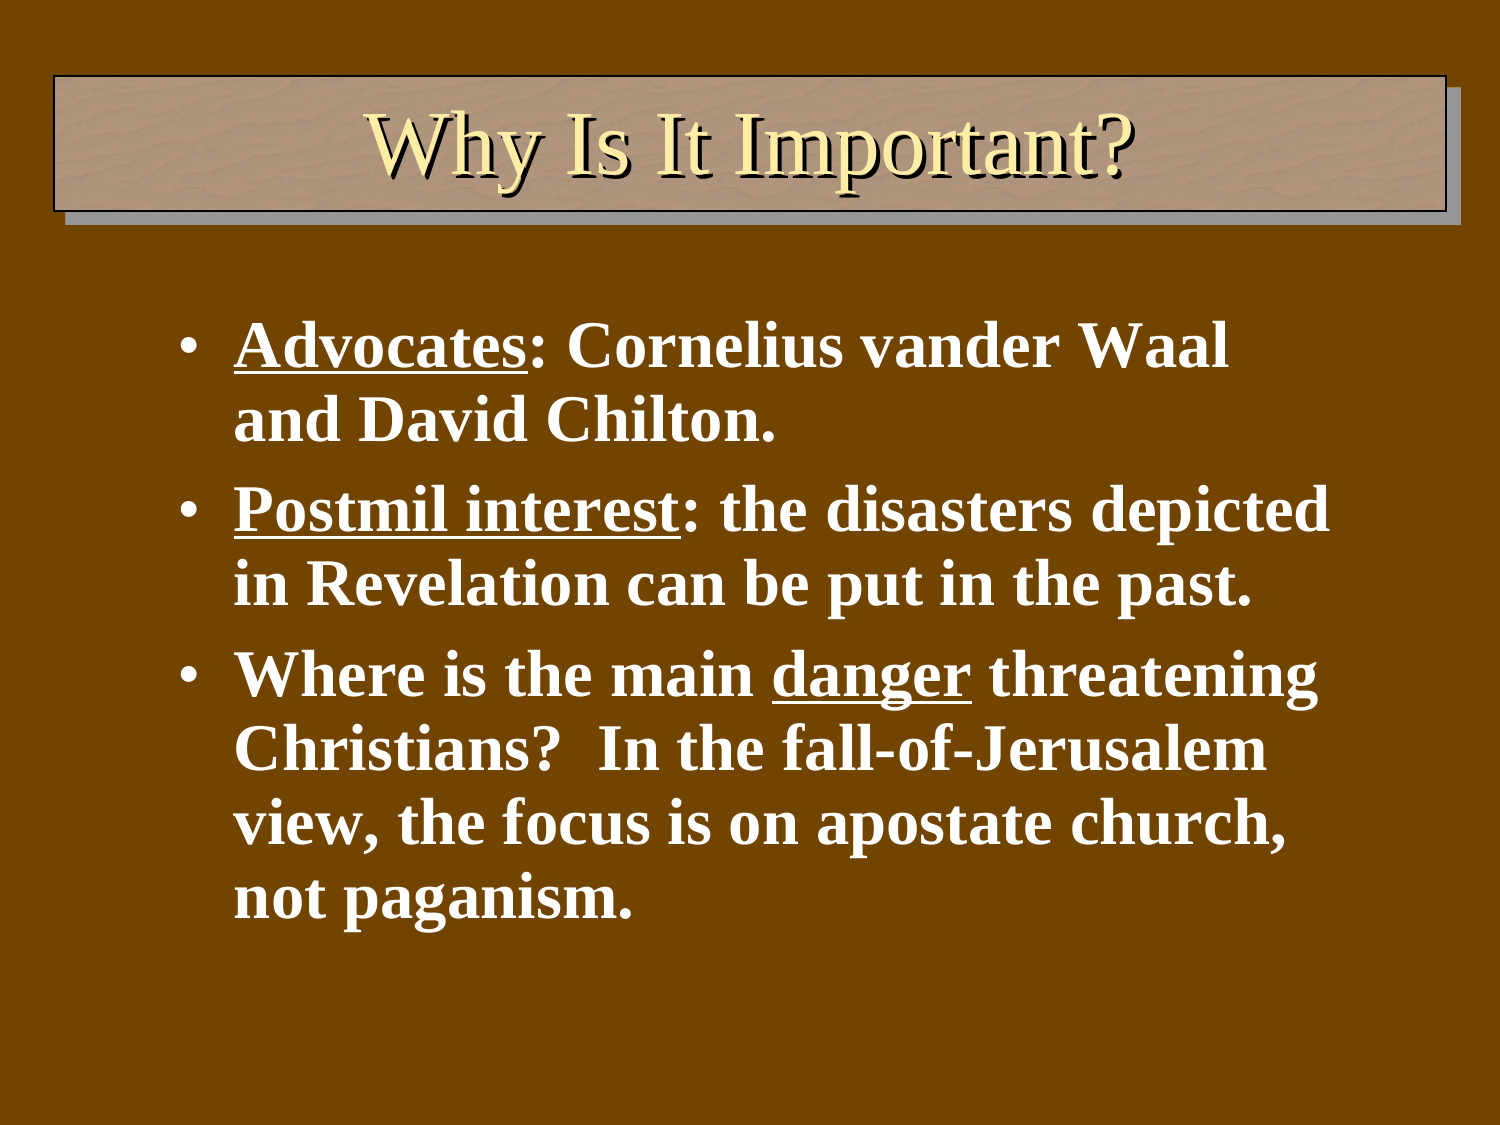

# Why Is It Important?
Advocates: Cornelius vander Waal and David Chilton.
Postmil interest: the disasters depicted in Revelation can be put in the past.
Where is the main danger threatening Christians? In the fall-of-Jerusalem view, the focus is on apostate church, not paganism.